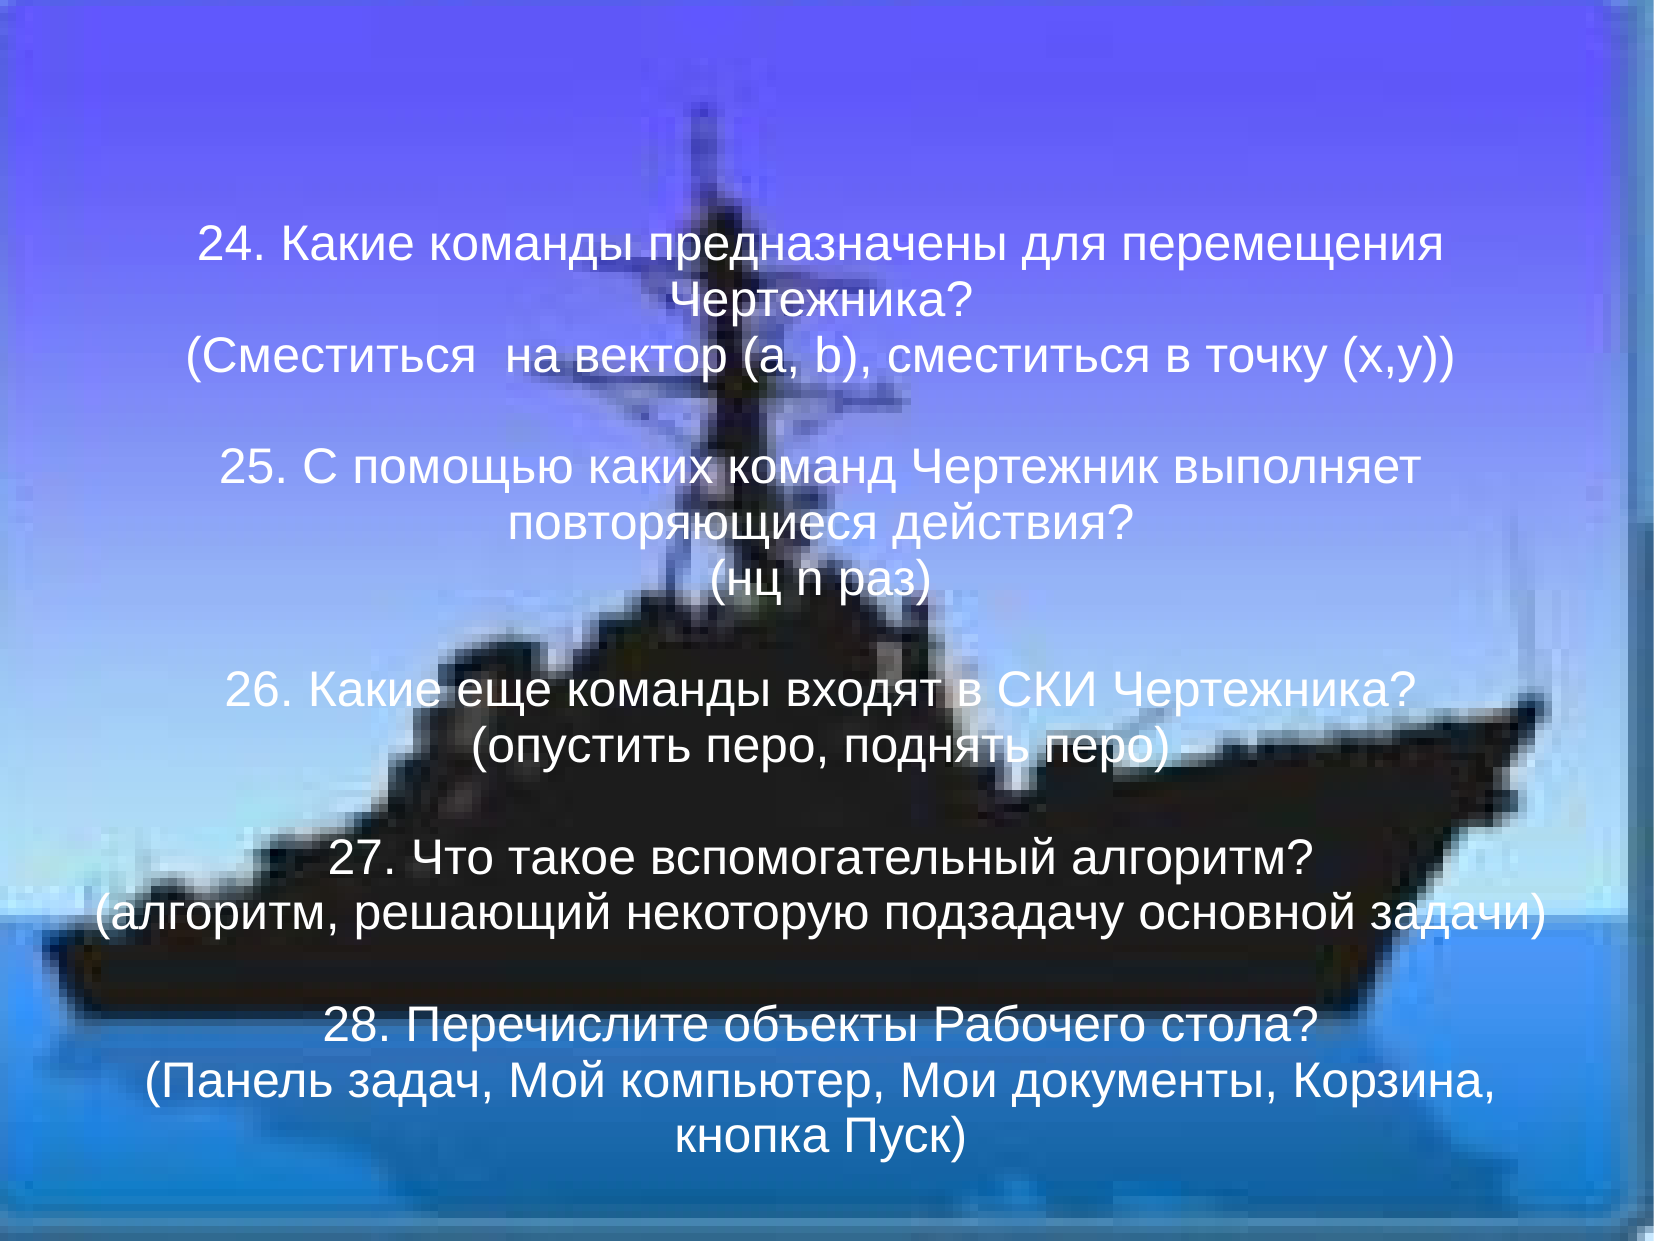

# 24. Какие команды предназначены для перемещения Чертежника?
(Сместиться на вектор (a, b), сместиться в точку (х,у))
25. С помощью каких команд Чертежник выполняет повторяющиеся действия?
(нц n раз)
26. Какие еще команды входят в СКИ Чертежника?
(опустить перо, поднять перо)
27. Что такое вспомогательный алгоритм?
(алгоритм, решающий некоторую подзадачу основной задачи)
28. Перечислите объекты Рабочего стола?
(Панель задач, Мой компьютер, Мои документы, Корзина, кнопка Пуск)